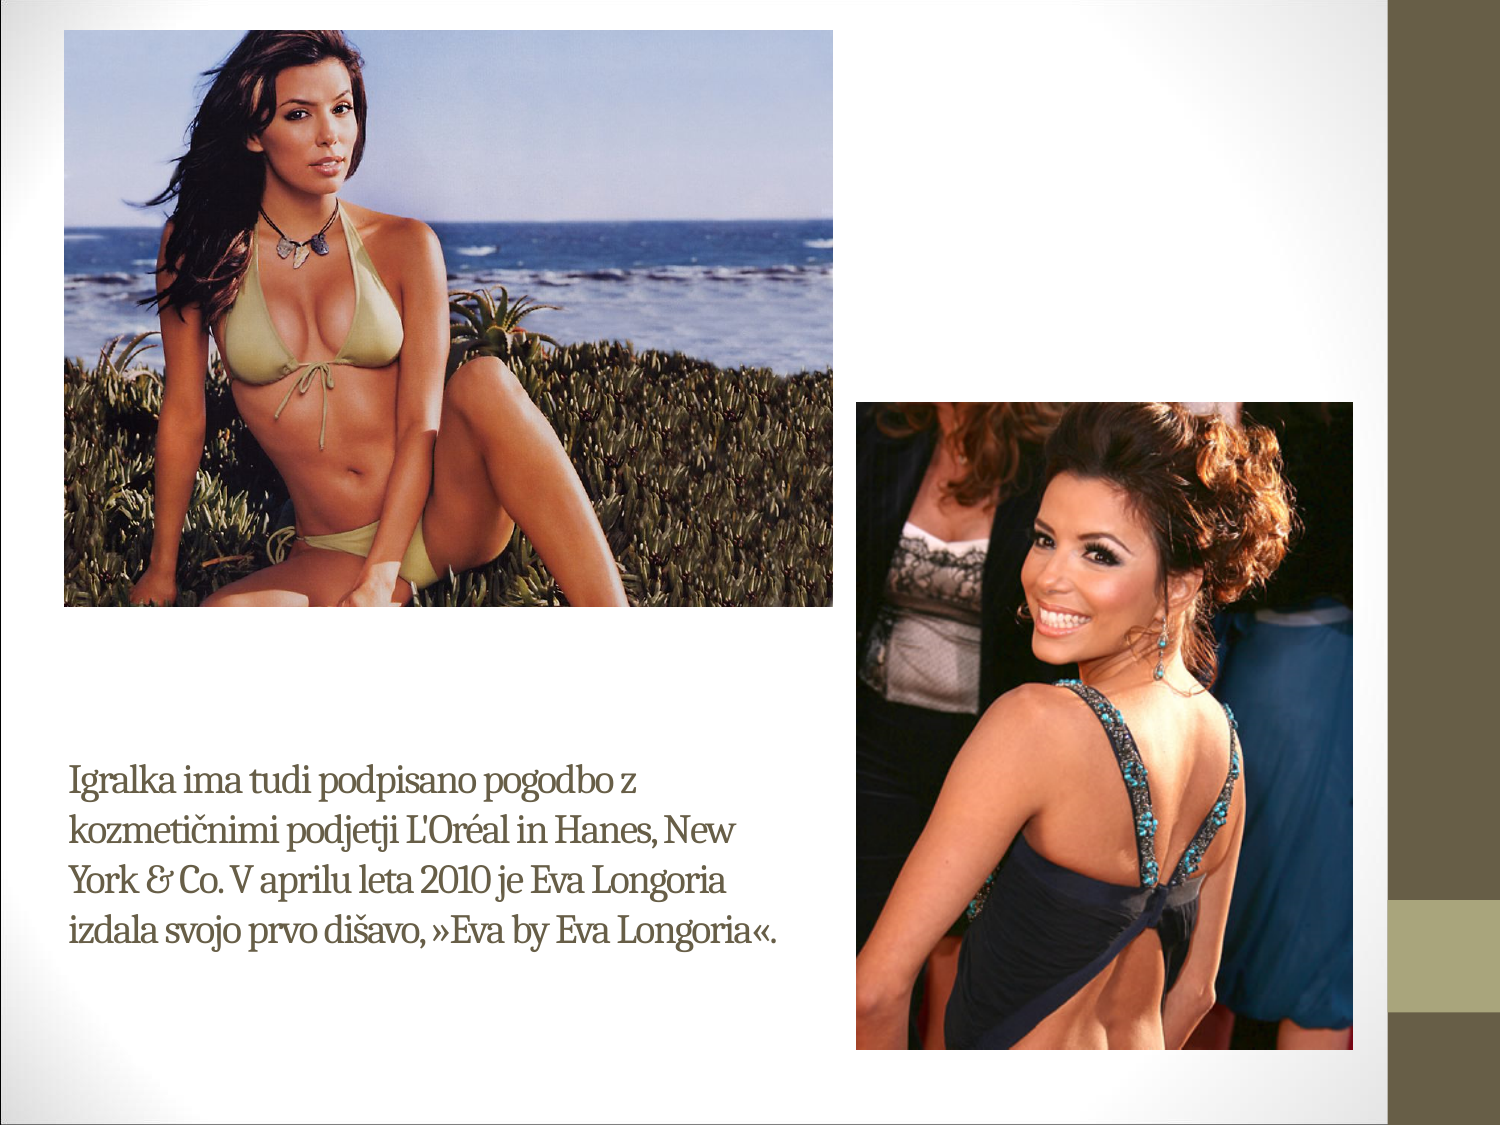

# Igralka ima tudi podpisano pogodbo z kozmetičnimi podjetji L'Oréal in Hanes, New York & Co. V aprilu leta 2010 je Eva Longoria izdala svojo prvo dišavo, »Eva by Eva Longoria«.